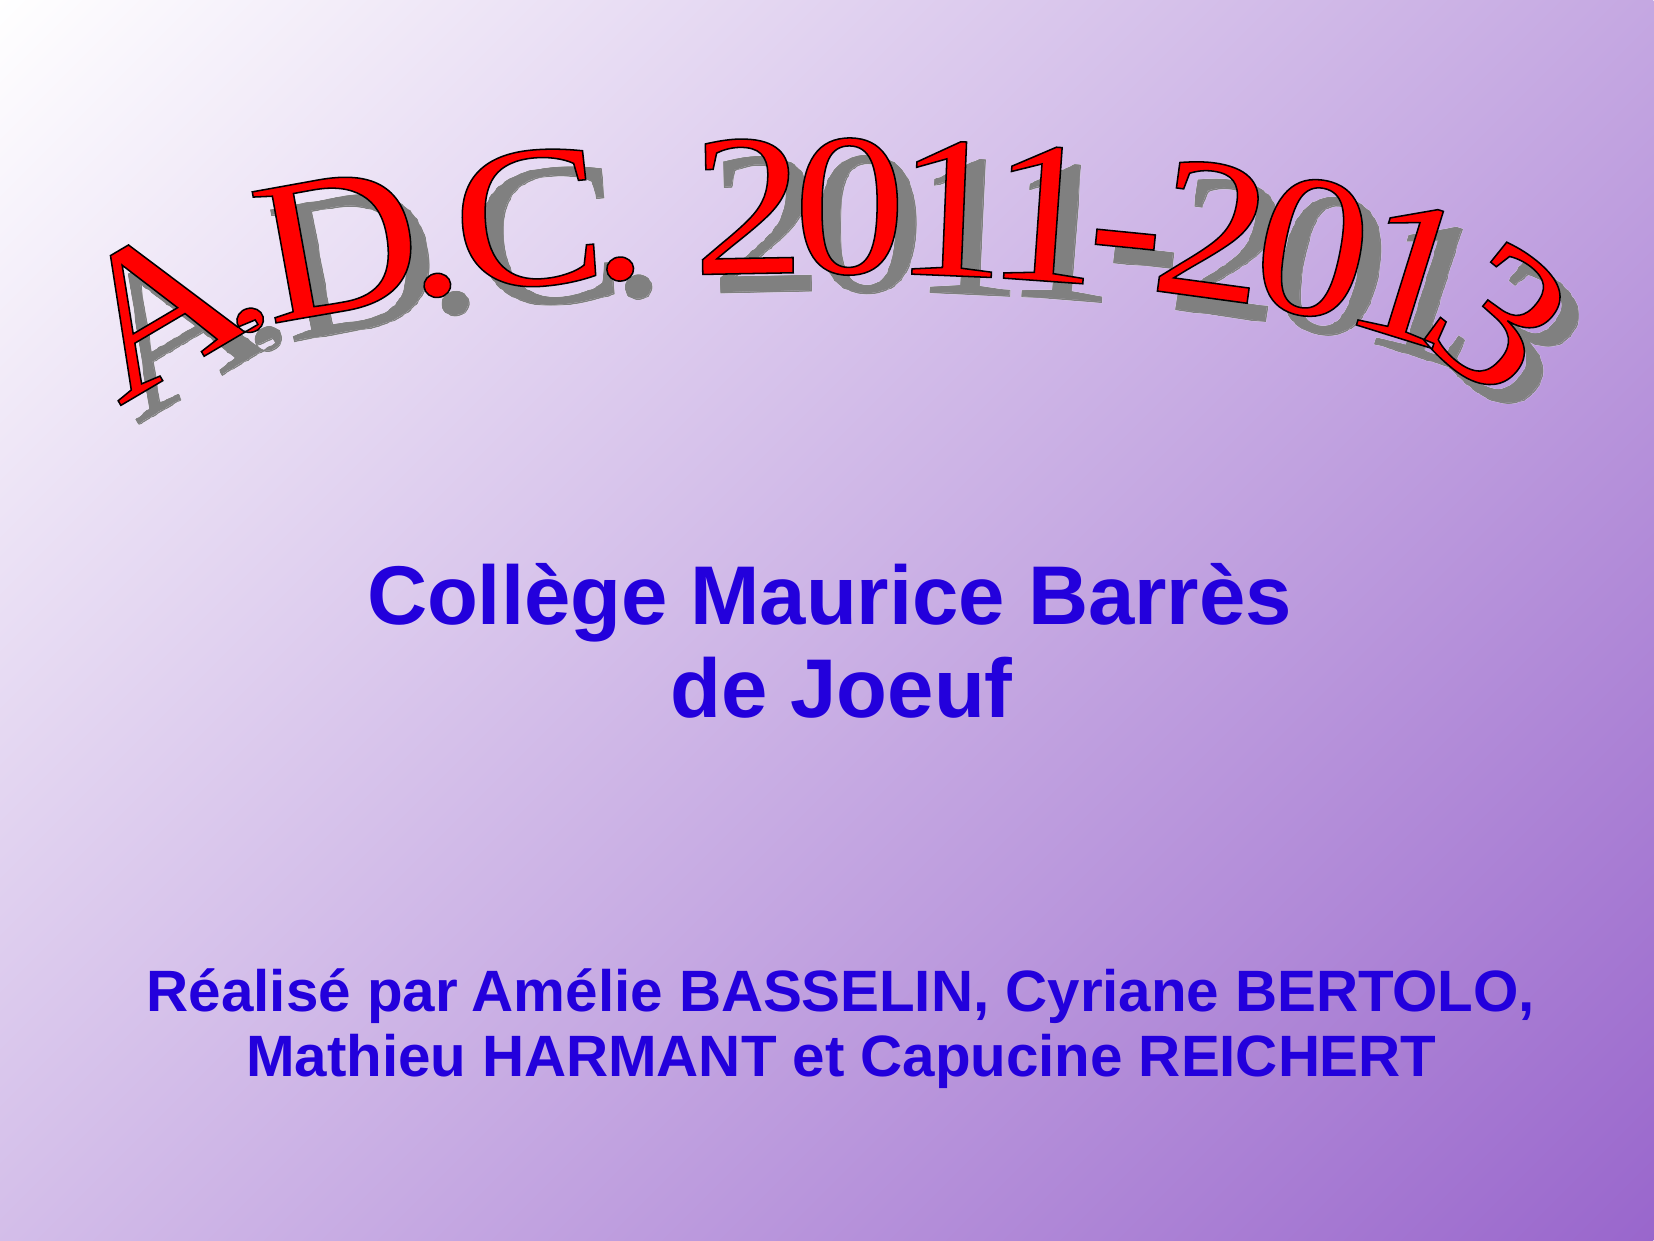

A.D.C. 2011-2013
Collège Maurice Barrès
de Joeuf
Réalisé par Amélie BASSELIN, Cyriane BERTOLO, Mathieu HARMANT et Capucine REICHERT